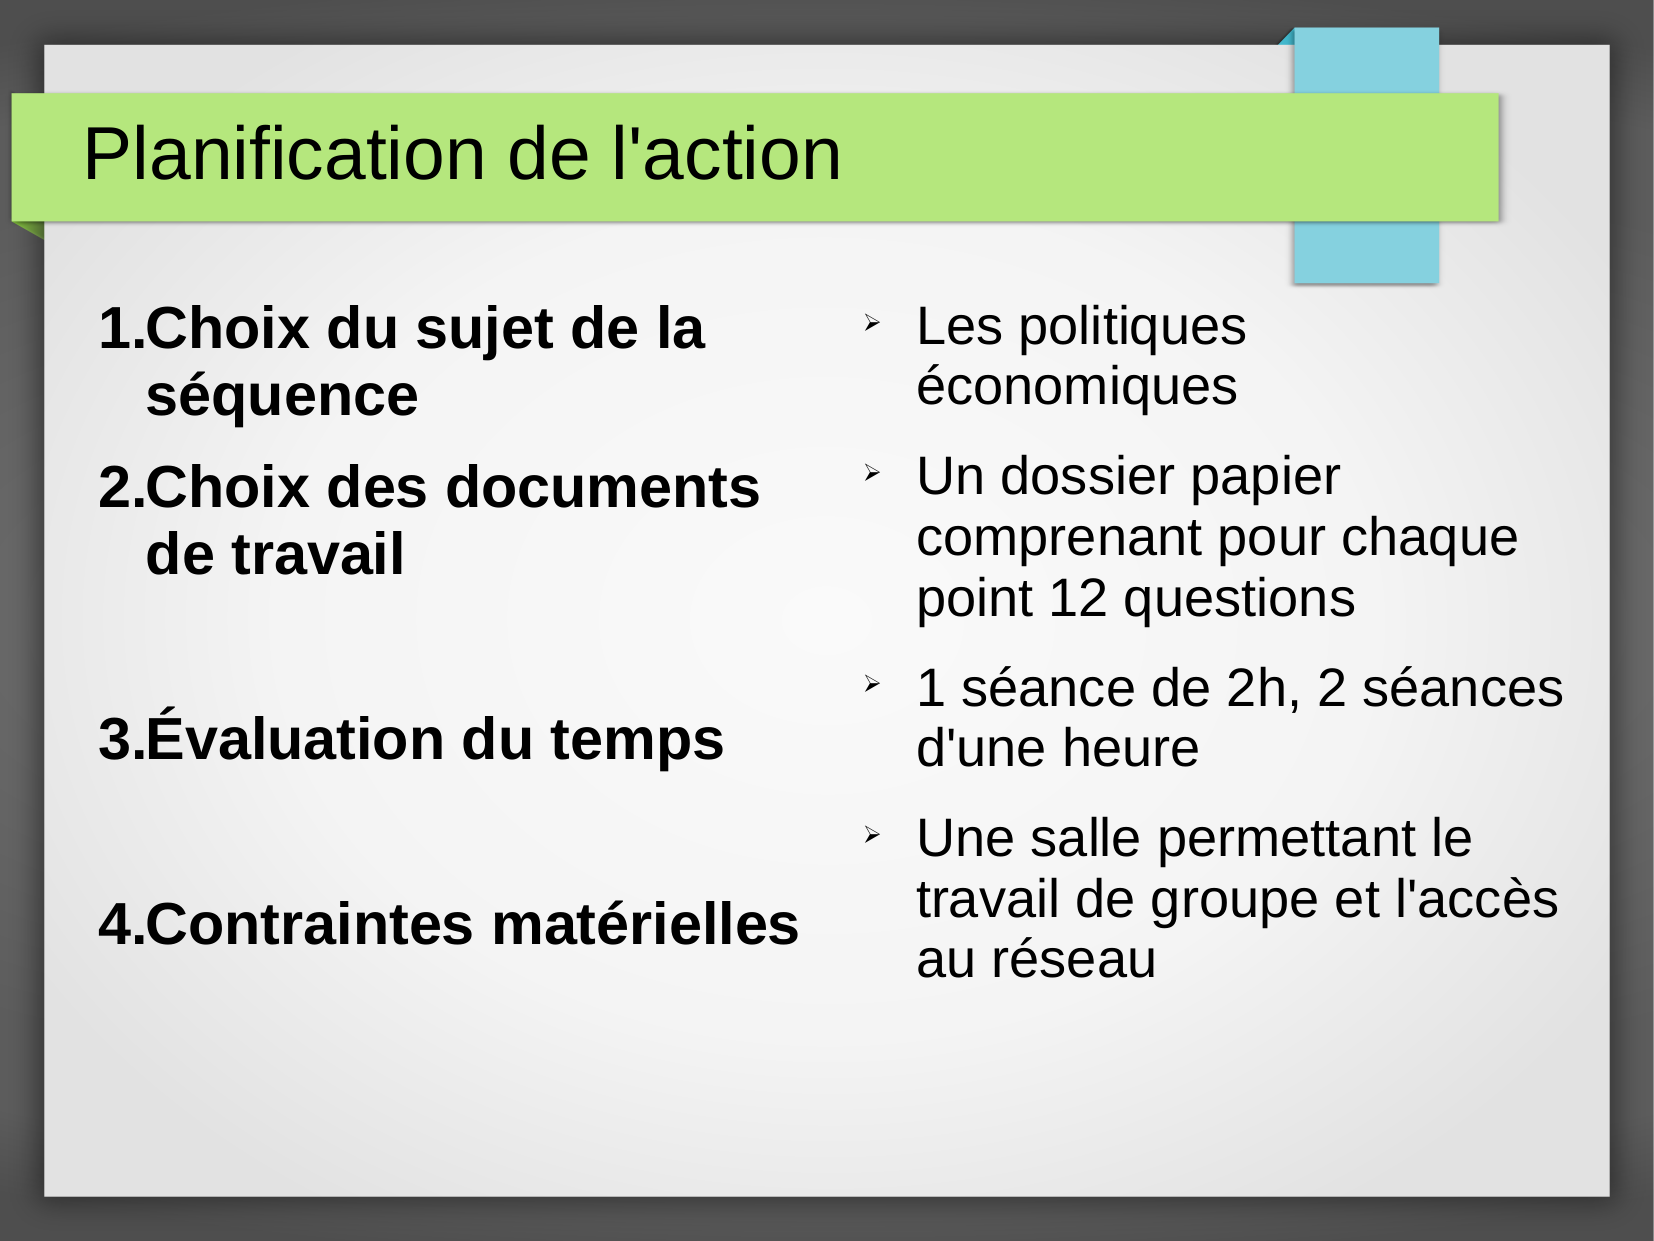

# Planification de l'action
Choix du sujet de la séquence
Choix des documents de travail
Évaluation du temps
Contraintes matérielles
Les politiques économiques
Un dossier papier comprenant pour chaque point 12 questions
1 séance de 2h, 2 séances d'une heure
Une salle permettant le travail de groupe et l'accès au réseau